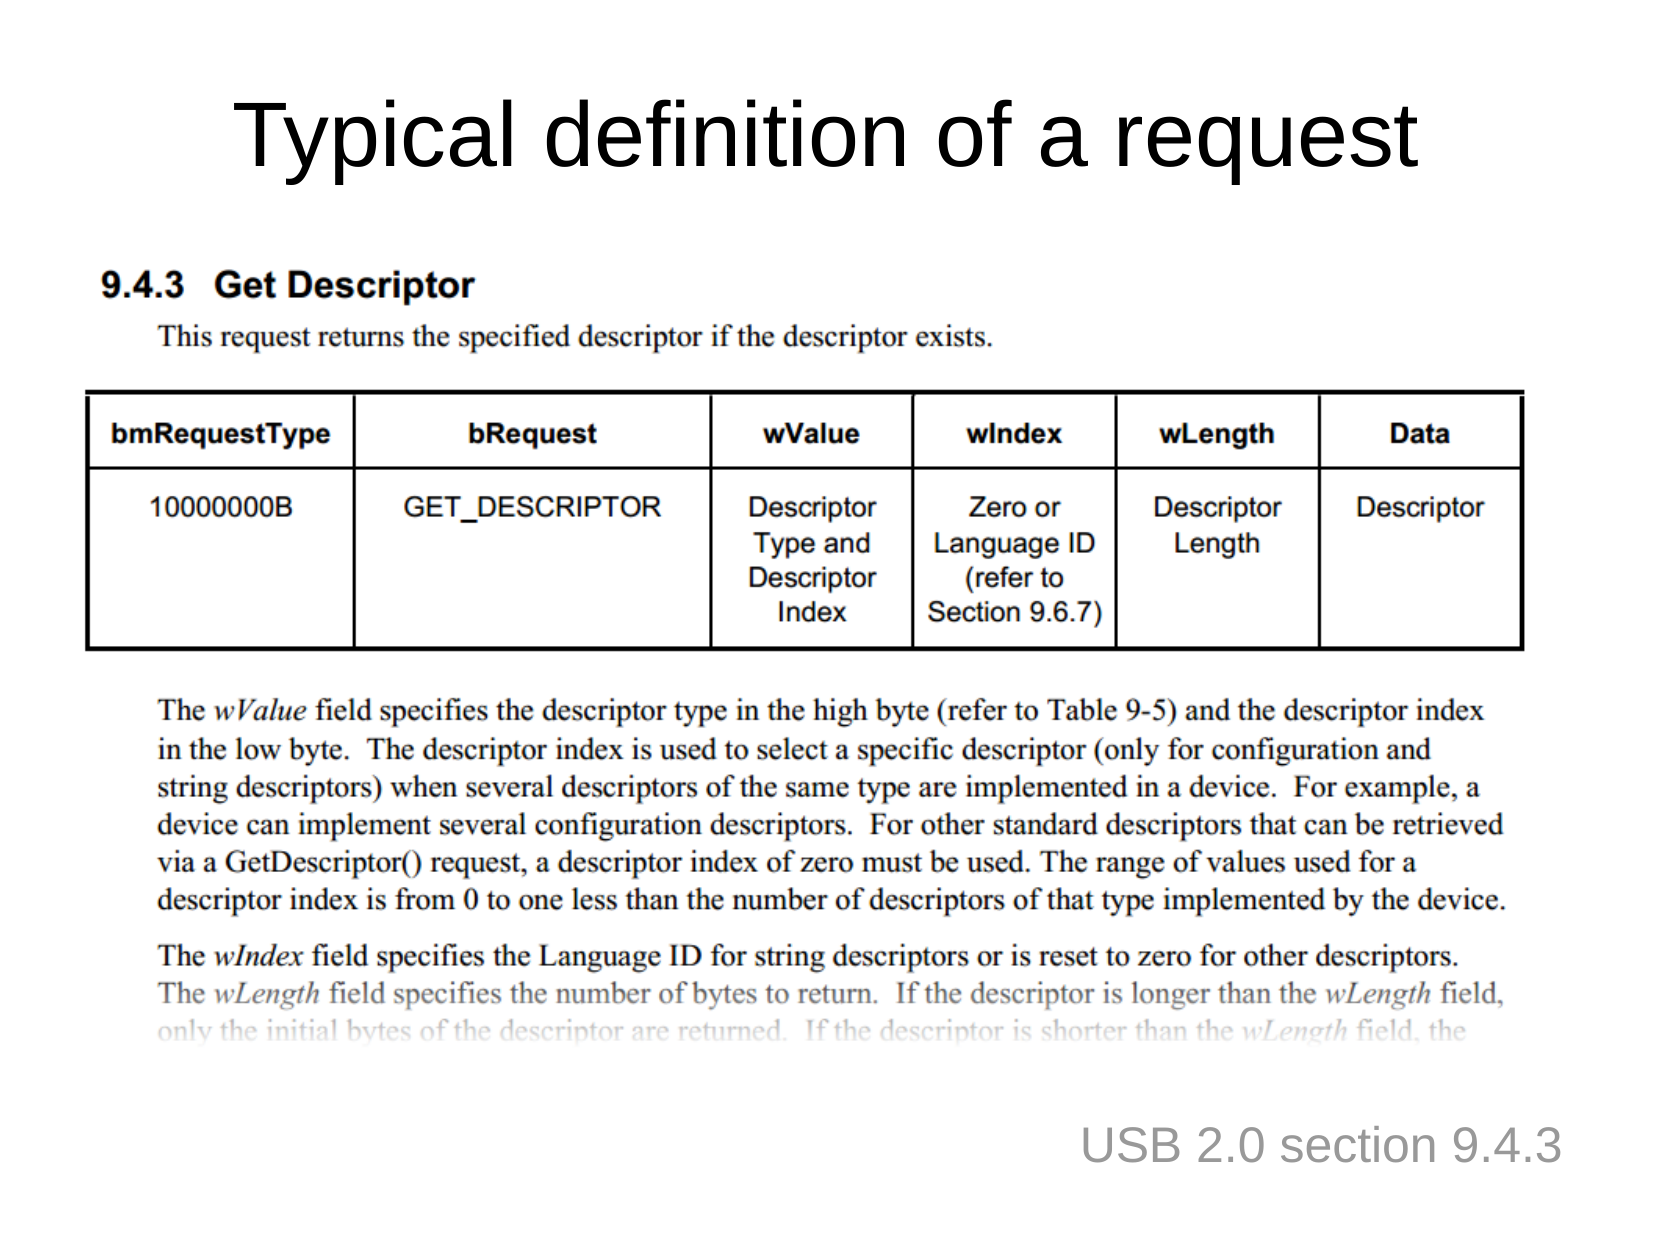

# Typical definition of a request
USB 2.0 section 9.4.3